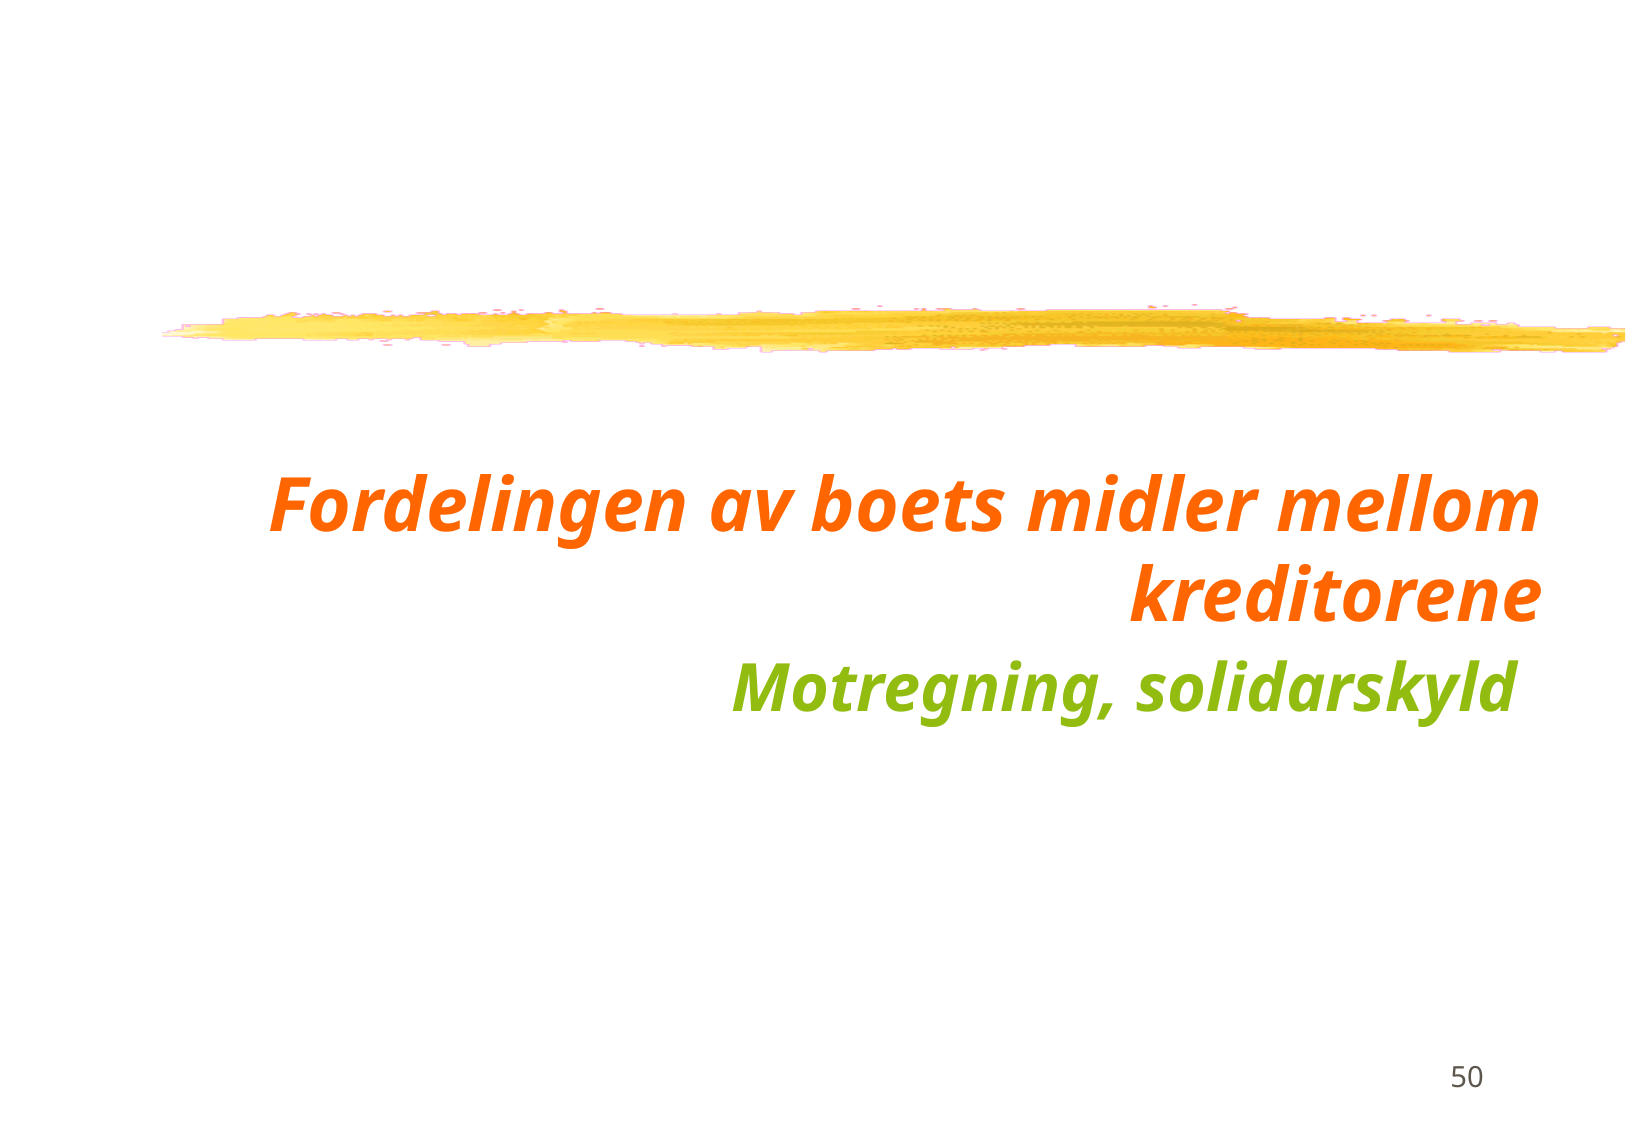

# Fordelingen av boets midler mellom kreditorene
 Motregning, solidarskyld